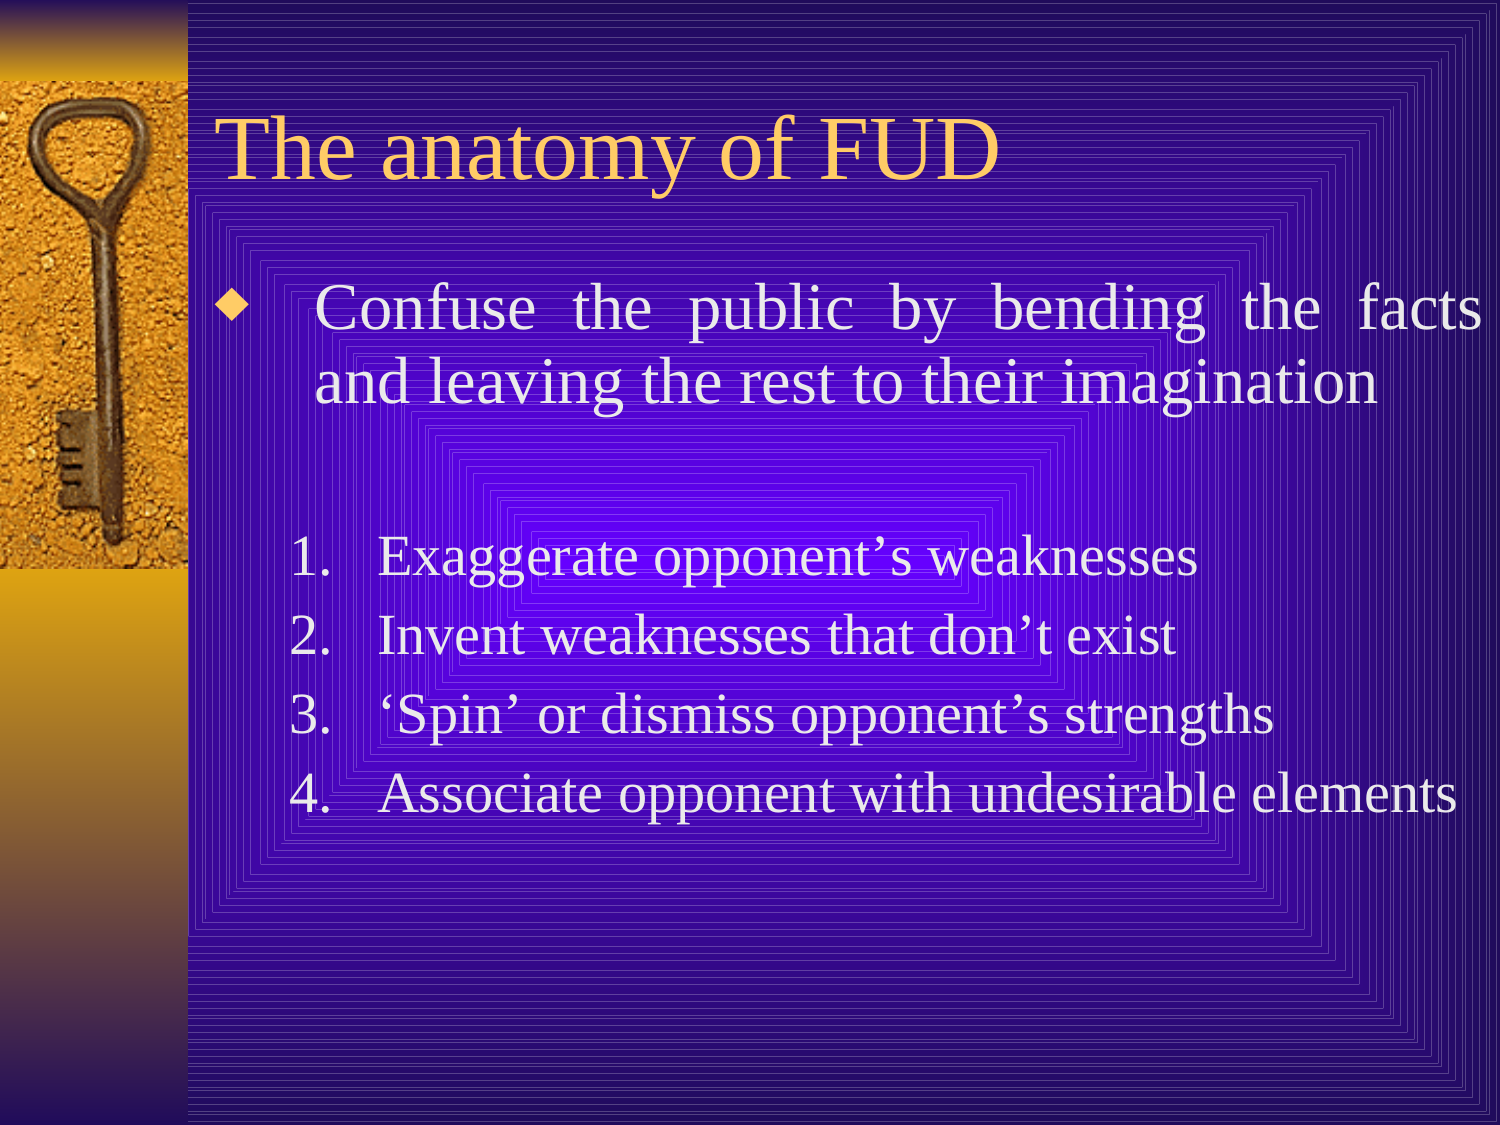

# The anatomy of FUD
Confuse the public by bending the facts and leaving the rest to their imagination
Exaggerate opponent’s weaknesses
Invent weaknesses that don’t exist
‘Spin’ or dismiss opponent’s strengths
Associate opponent with undesirable elements